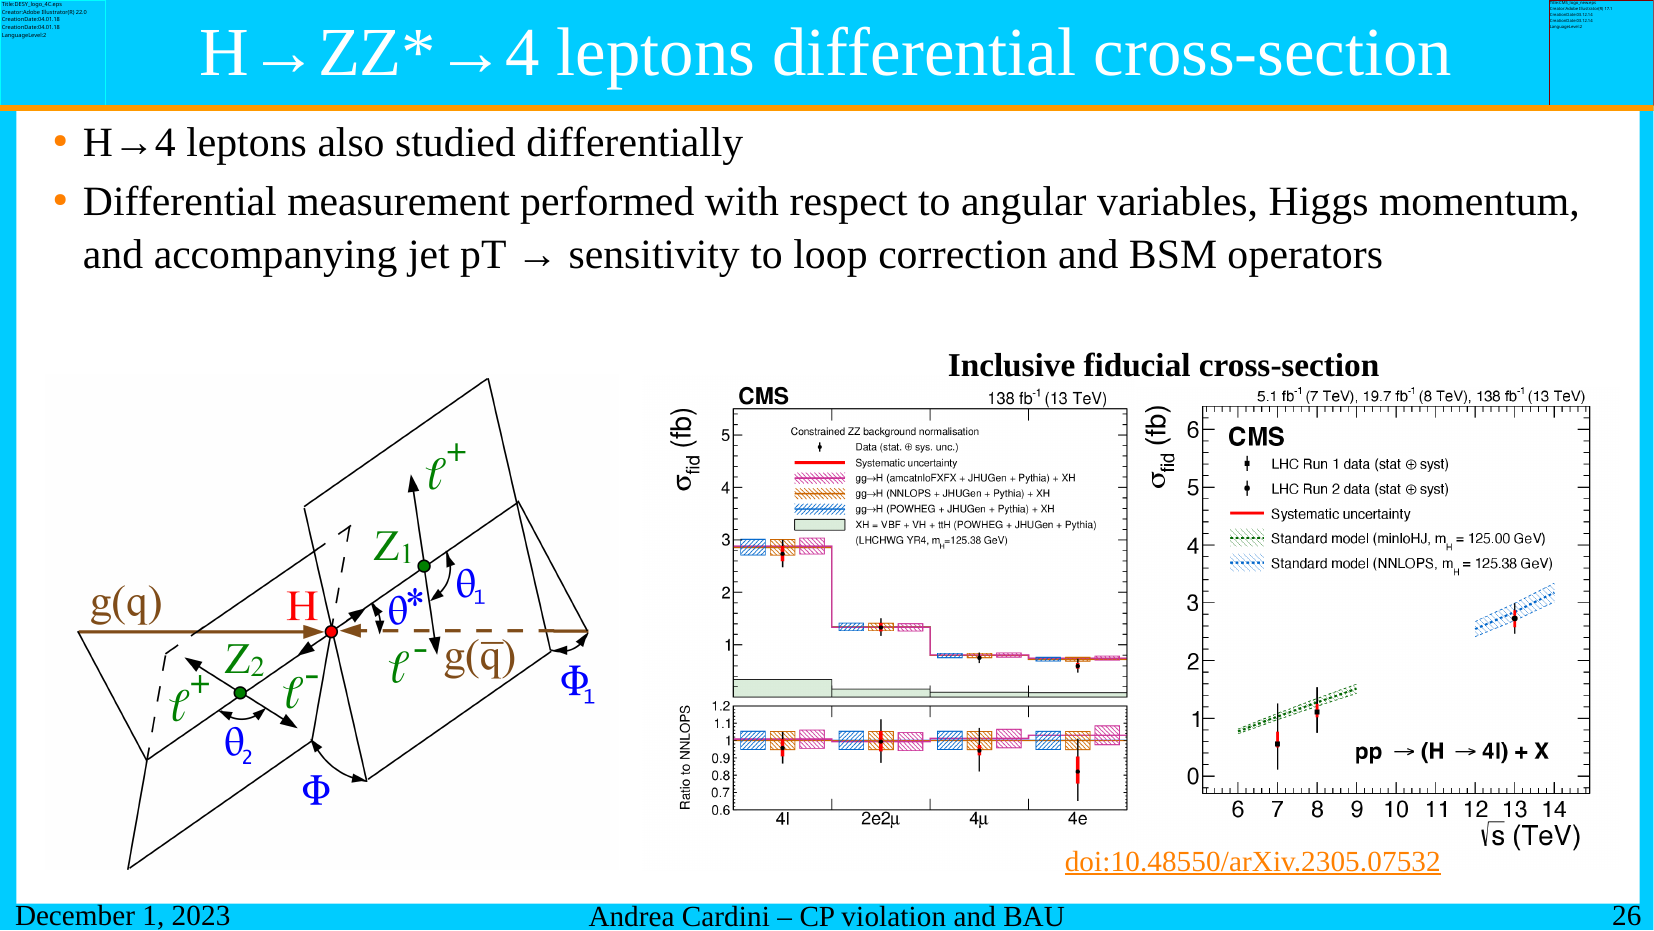

H→ZZ*→4 leptons differential cross-section
# H→4 leptons also studied differentially
Differential measurement performed with respect to angular variables, Higgs momentum, and accompanying jet pT → sensitivity to loop correction and BSM operators
Inclusive fiducial cross-section
doi:10.48550/arXiv.2305.07532
26